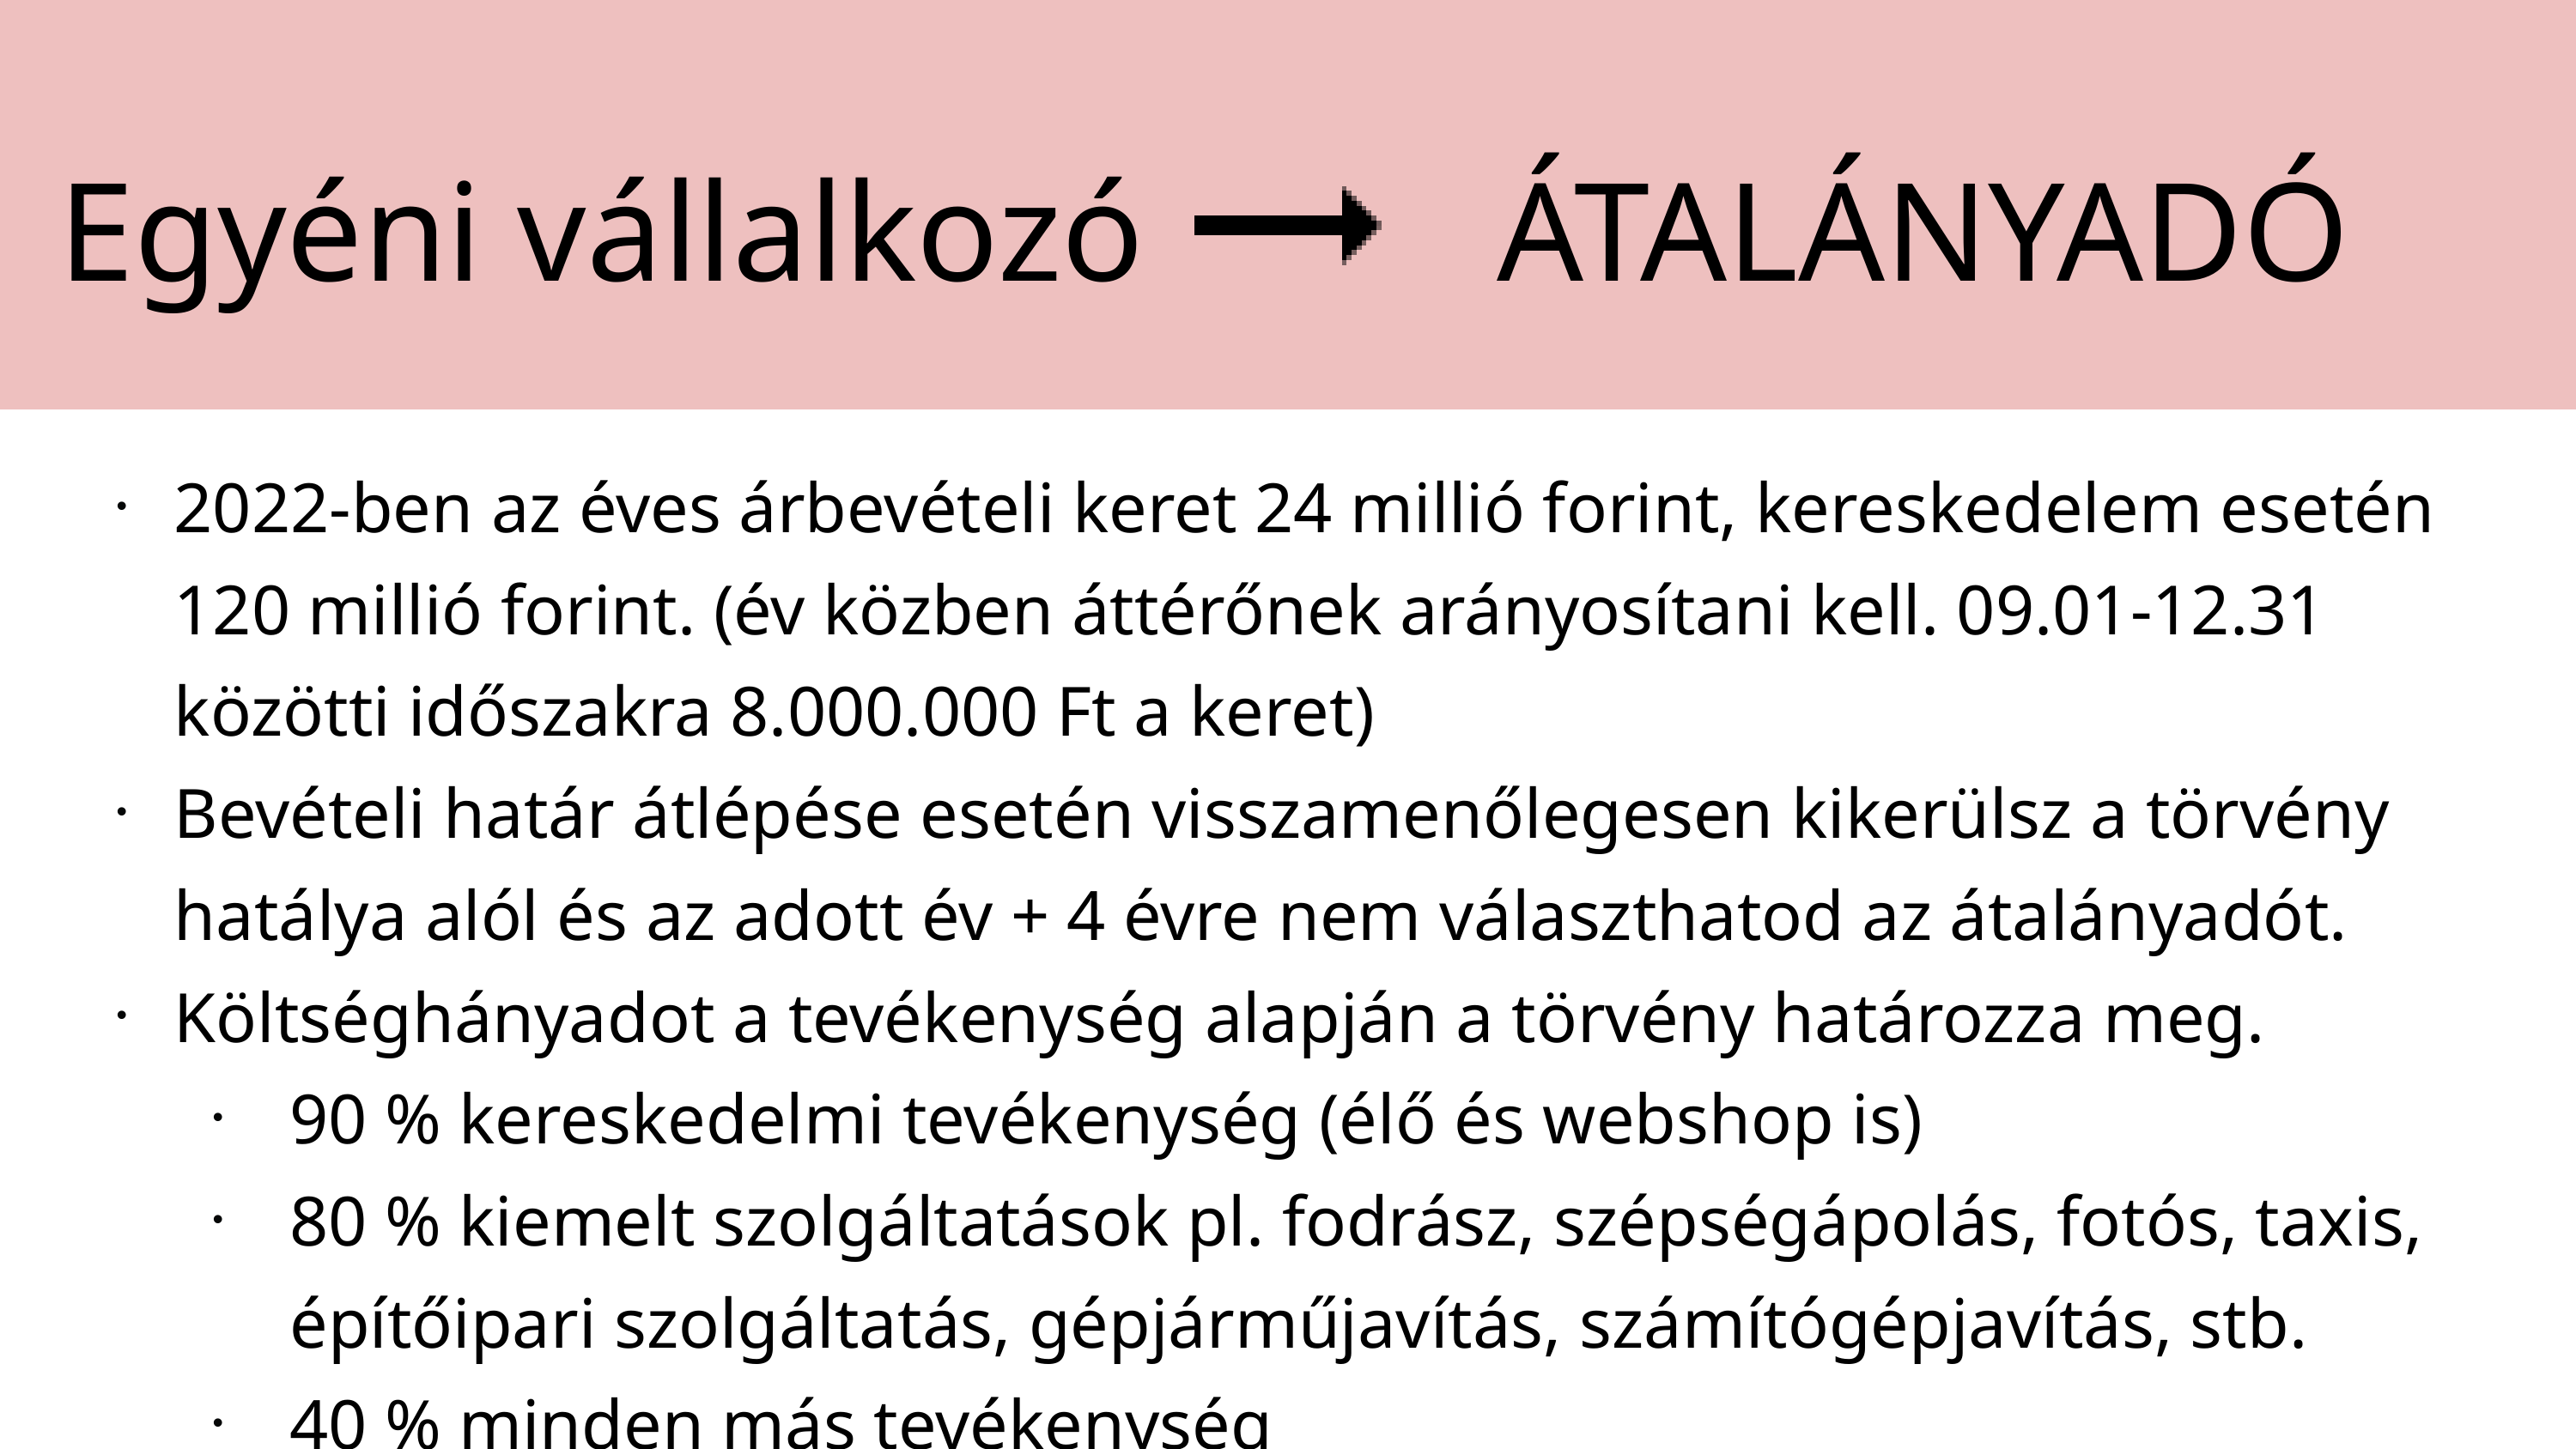

Egyéni vállalkozó ÁTALÁNYADÓ
2022-ben az éves árbevételi keret 24 millió forint, kereskedelem esetén 120 millió forint. (év közben áttérőnek arányosítani kell. 09.01-12.31 közötti időszakra 8.000.000 Ft a keret)
Bevételi határ átlépése esetén visszamenőlegesen kikerülsz a törvény hatálya alól és az adott év + 4 évre nem választhatod az átalányadót.
Költséghányadot a tevékenység alapján a törvény határozza meg.
90 % kereskedelmi tevékenység (élő és webshop is)
80 % kiemelt szolgáltatások pl. fodrász, szépségápolás, fotós, taxis, építőipari szolgáltatás, gépjárműjavítás, számítógépjavítás, stb.
40 % minden más tevékenység